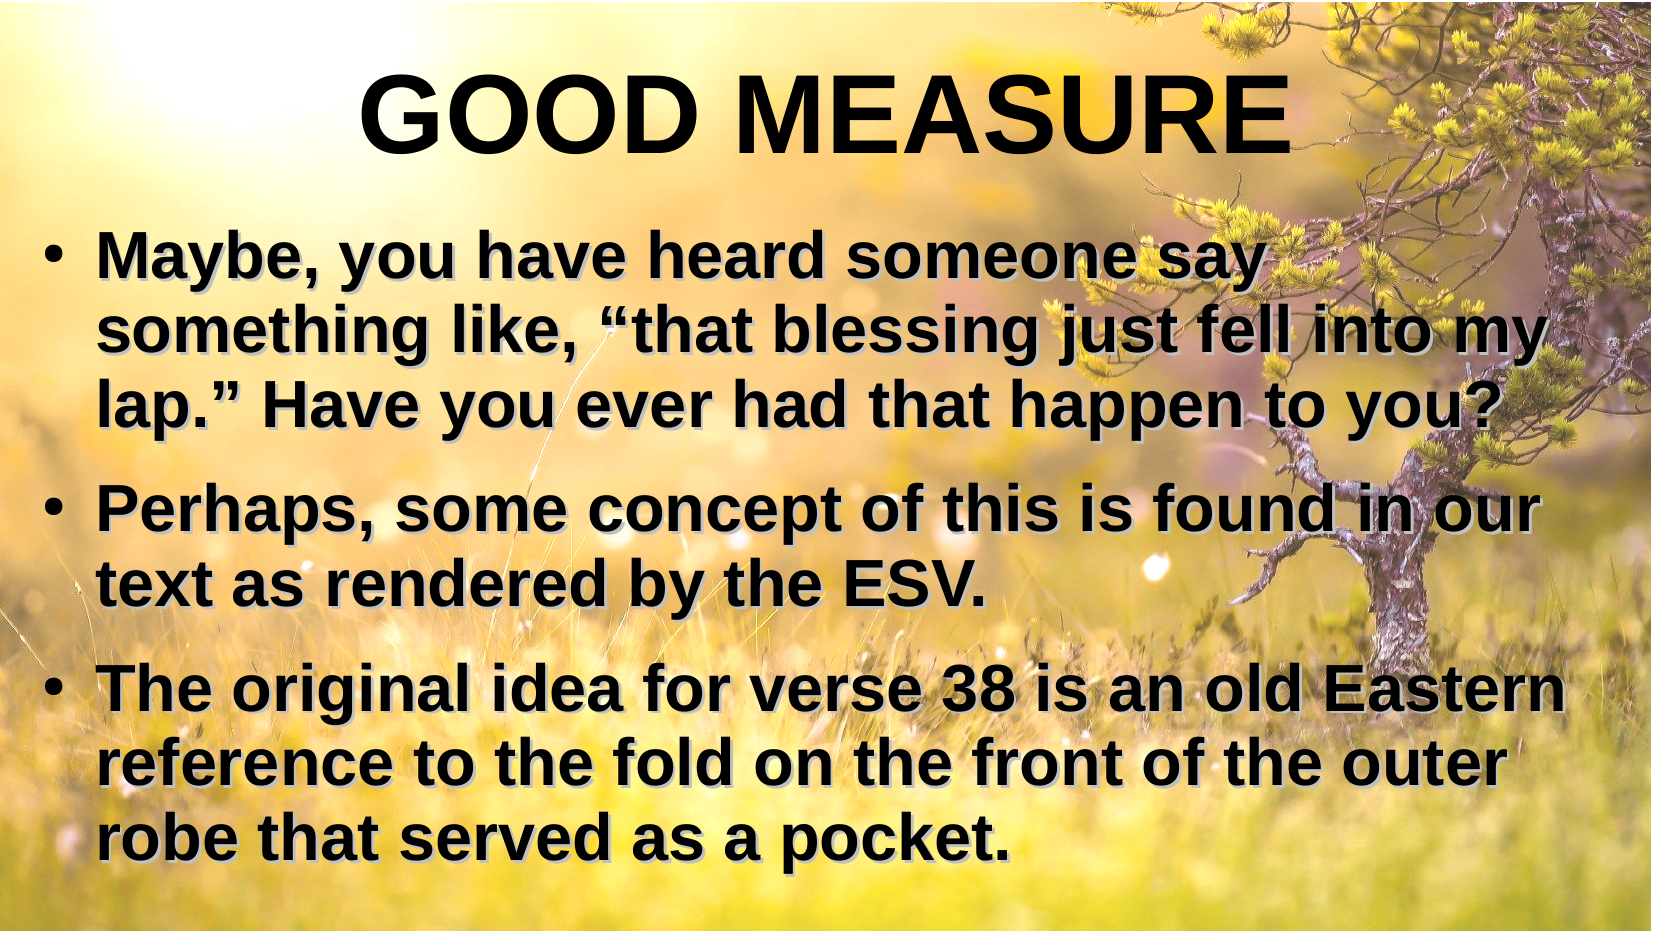

# GOOD MEASURE
Maybe, you have heard someone say something like, “that blessing just fell into my lap.” Have you ever had that happen to you?
Perhaps, some concept of this is found in our text as rendered by the ESV.
The original idea for verse 38 is an old Eastern reference to the fold on the front of the outer robe that served as a pocket.